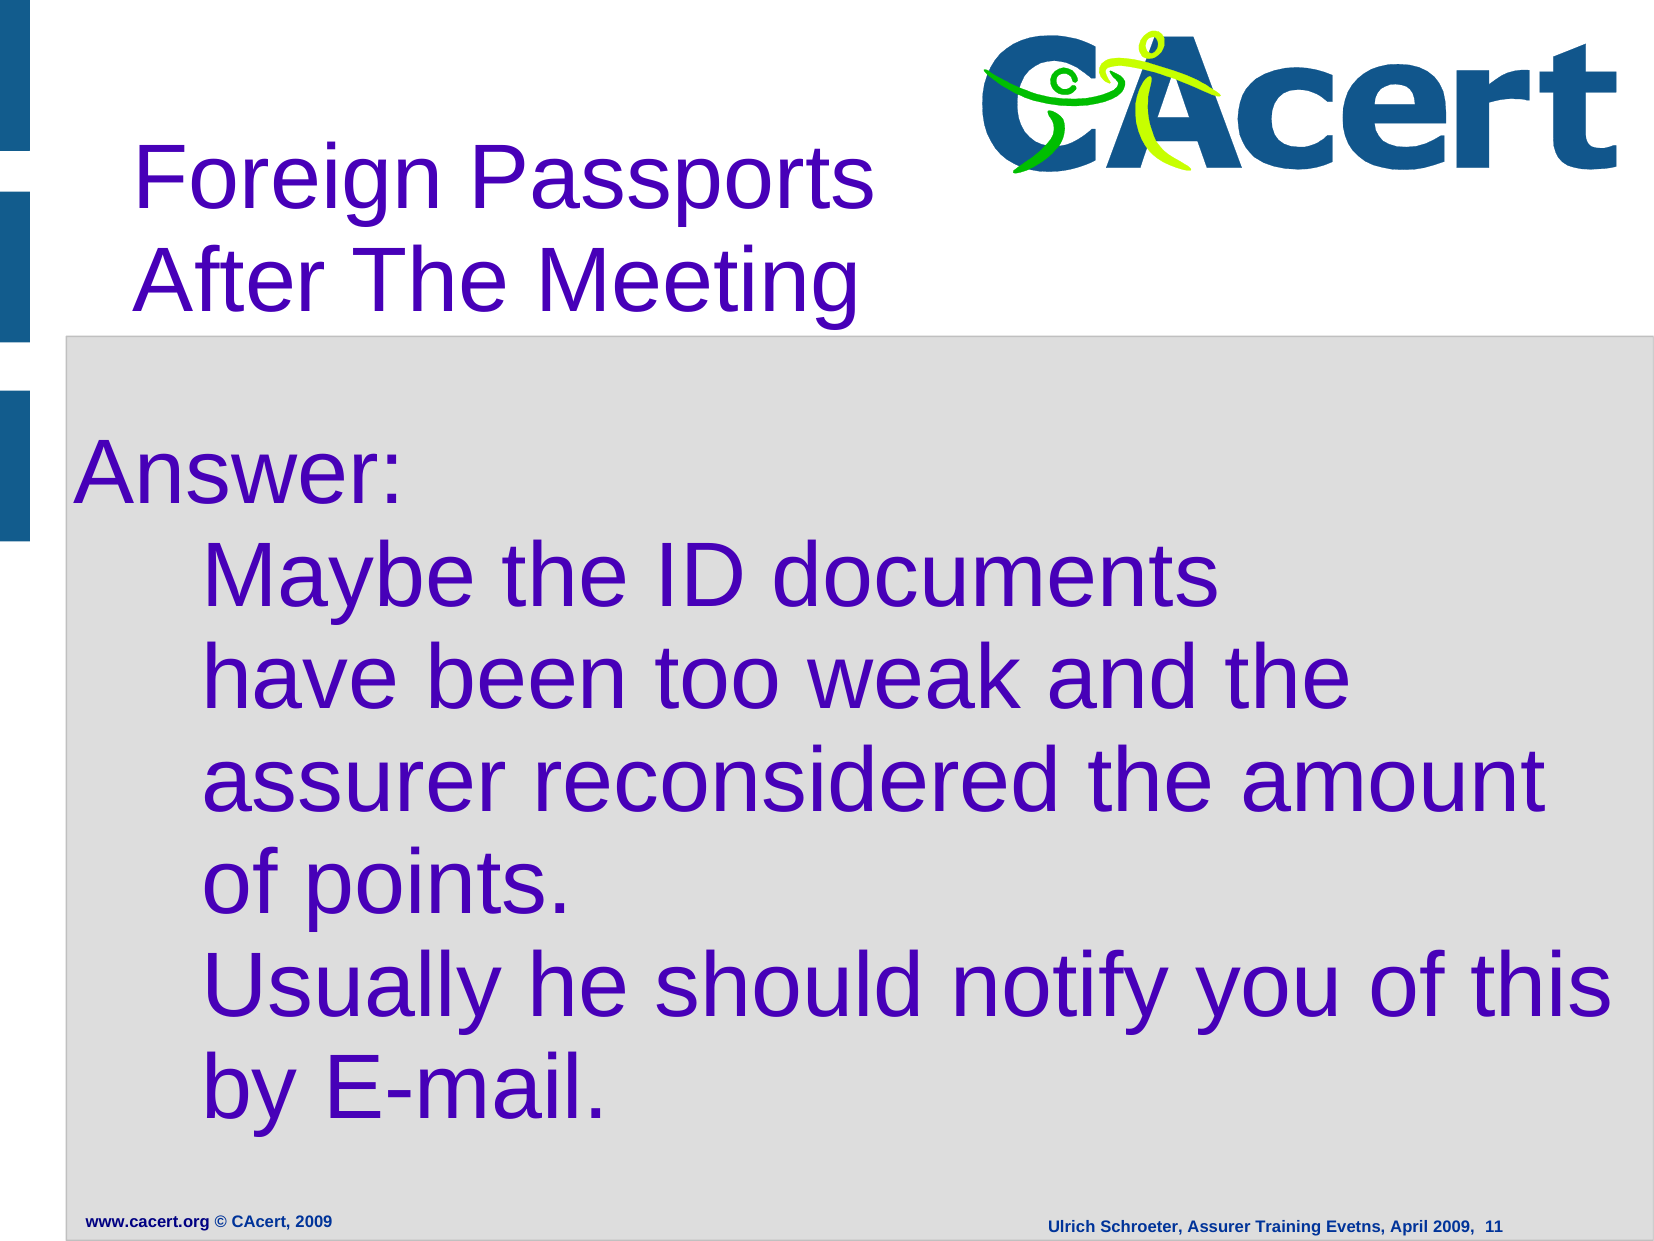

Foreign Passports
After The Meeting
Answer:
 Maybe the ID documents
 have been too weak and the
 assurer reconsidered the amount
 of points.
 Usually he should notify you of this
 by E-mail.